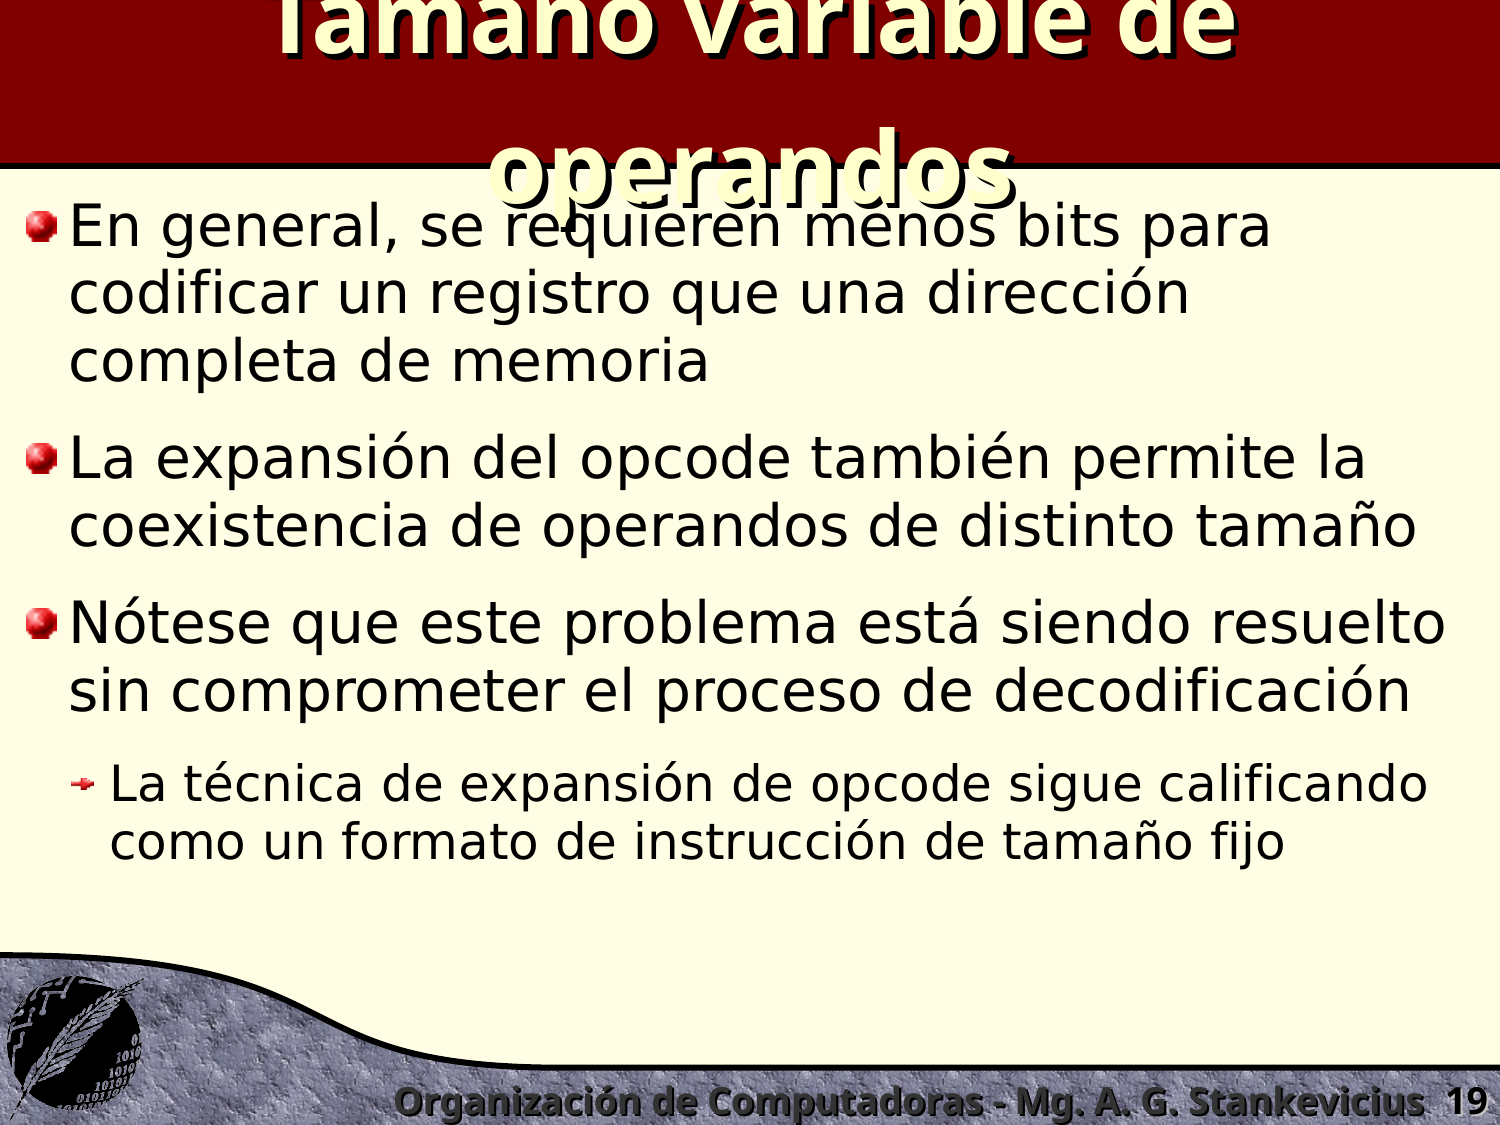

# Tamaño variable de operandos
En general, se requieren menos bits para codificar un registro que una dirección
completa de memoria
La expansión del opcode también permite la coexistencia de operandos de distinto tamaño
Nótese que este problema está siendo resuelto sin comprometer el proceso de decodificación
La técnica de expansión de opcode sigue calificando como un formato de instrucción de tamaño fijo
19